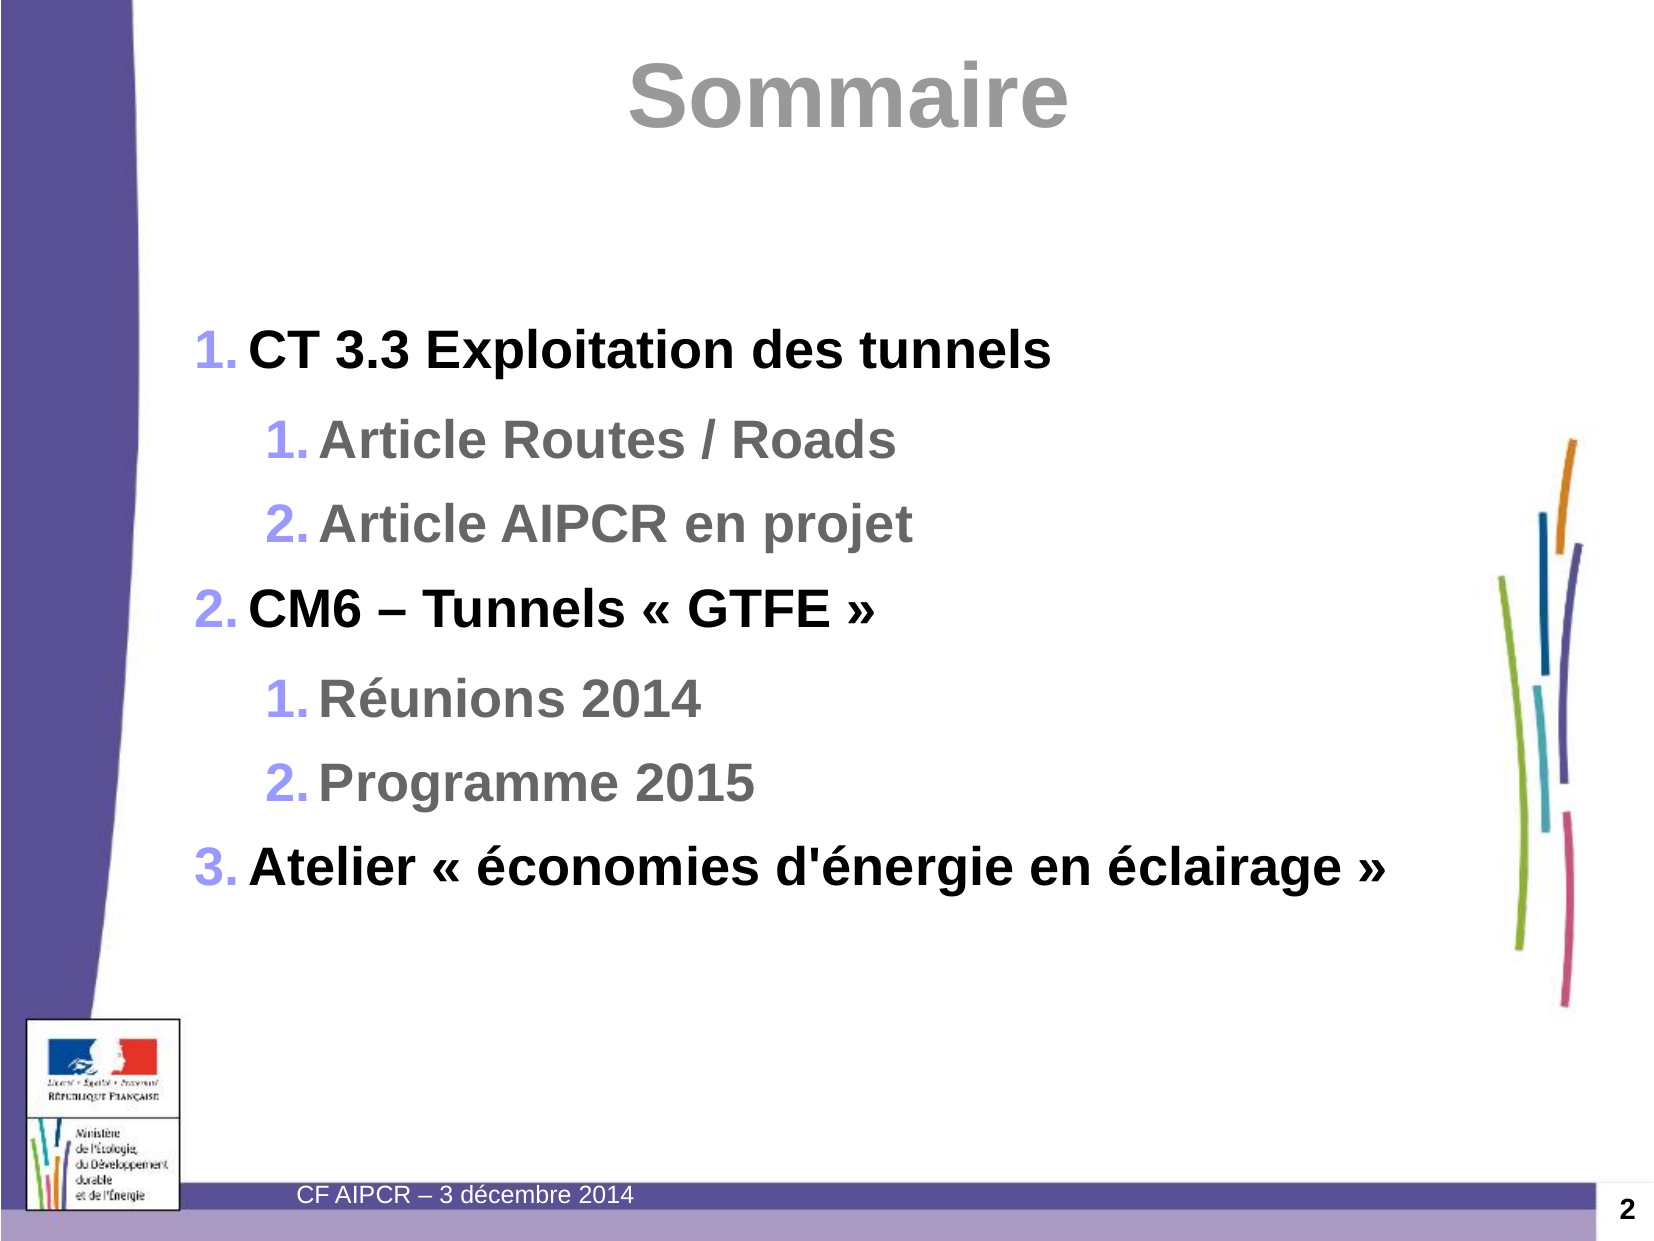

# Sommaire
CT 3.3 Exploitation des tunnels
Article Routes / Roads
Article AIPCR en projet
CM6 – Tunnels « GTFE »
Réunions 2014
Programme 2015
Atelier « économies d'énergie en éclairage »
CF AIPCR – 3 décembre 2014
2